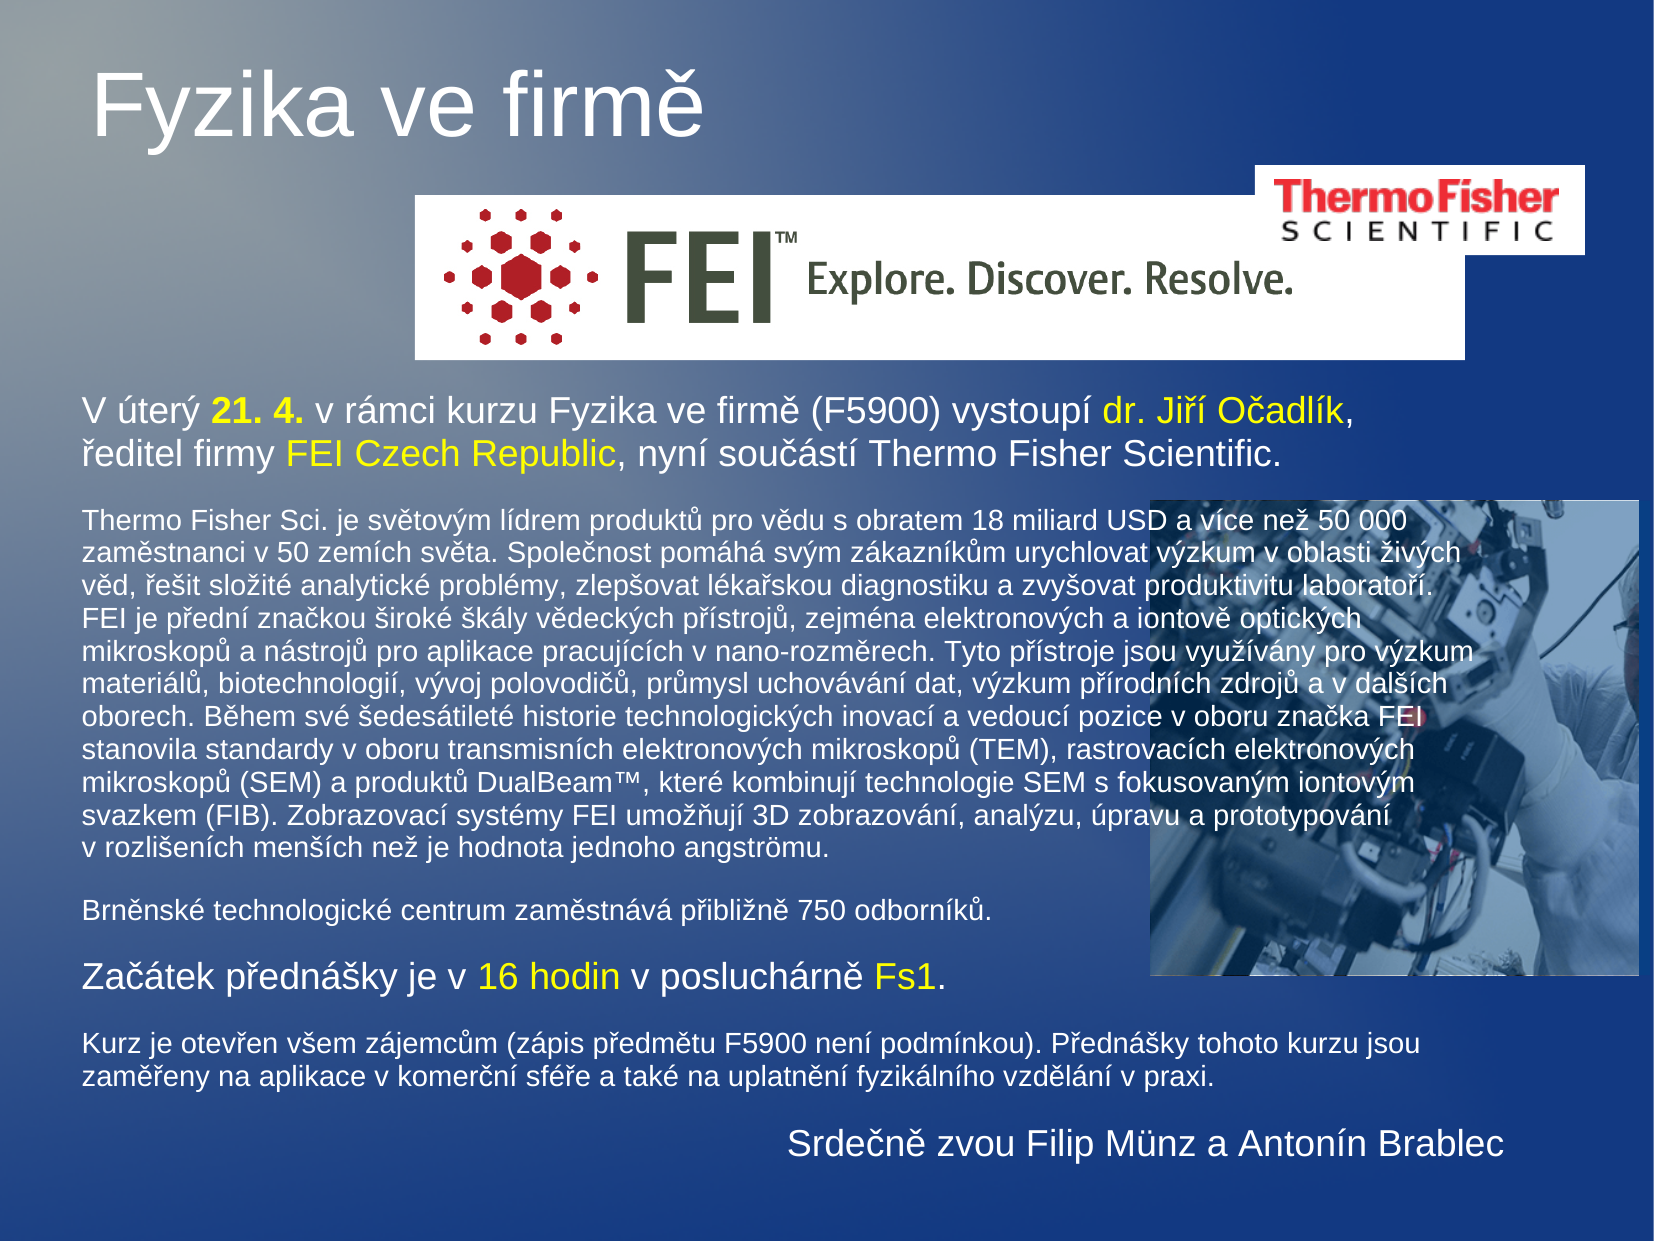

# Fyzika ve firmě
V úterý 21. 4. v rámci kurzu Fyzika ve firmě (F5900) vystoupí dr. Jiří Očadlík,
ředitel firmy FEI Czech Republic, nyní součástí Thermo Fisher Scientific.
Thermo Fisher Sci. je světovým lídrem produktů pro vědu s obratem 18 miliard USD a více než 50 000 zaměstnanci v 50 zemích světa. Společnost pomáhá svým zákazníkům urychlovat výzkum v oblasti živých věd, řešit složité analytické problémy, zlepšovat lékařskou diagnostiku a zvyšovat produktivitu laboratoří.
FEI je přední značkou široké škály vědeckých přístrojů, zejména elektronových a iontově optických mikroskopů a nástrojů pro aplikace pracujících v nano-rozměrech. Tyto přístroje jsou využívány pro výzkum materiálů, biotechnologií, vývoj polovodičů, průmysl uchovávání dat, výzkum přírodních zdrojů a v dalších oborech. Během své šedesátileté historie technologických inovací a vedoucí pozice v oboru značka FEI stanovila standardy v oboru transmisních elektronových mikroskopů (TEM), rastrovacích elektronových mikroskopů (SEM) a produktů DualBeam™, které kombinují technologie SEM s fokusovaným iontovým svazkem (FIB). Zobrazovací systémy FEI umožňují 3D zobrazování, analýzu, úpravu a prototypování v rozlišeních menších než je hodnota jednoho angströmu.
Brněnské technologické centrum zaměstnává přibližně 750 odborníků.
Začátek přednášky je v 16 hodin v posluchárně Fs1.
Kurz je otevřen všem zájemcům (zápis předmětu F5900 není podmínkou). Přednášky tohoto kurzu jsou zaměřeny na aplikace v komerční sféře a také na uplatnění fyzikálního vzdělání v praxi.
Srdečně zvou Filip Münz a Antonín Brablec